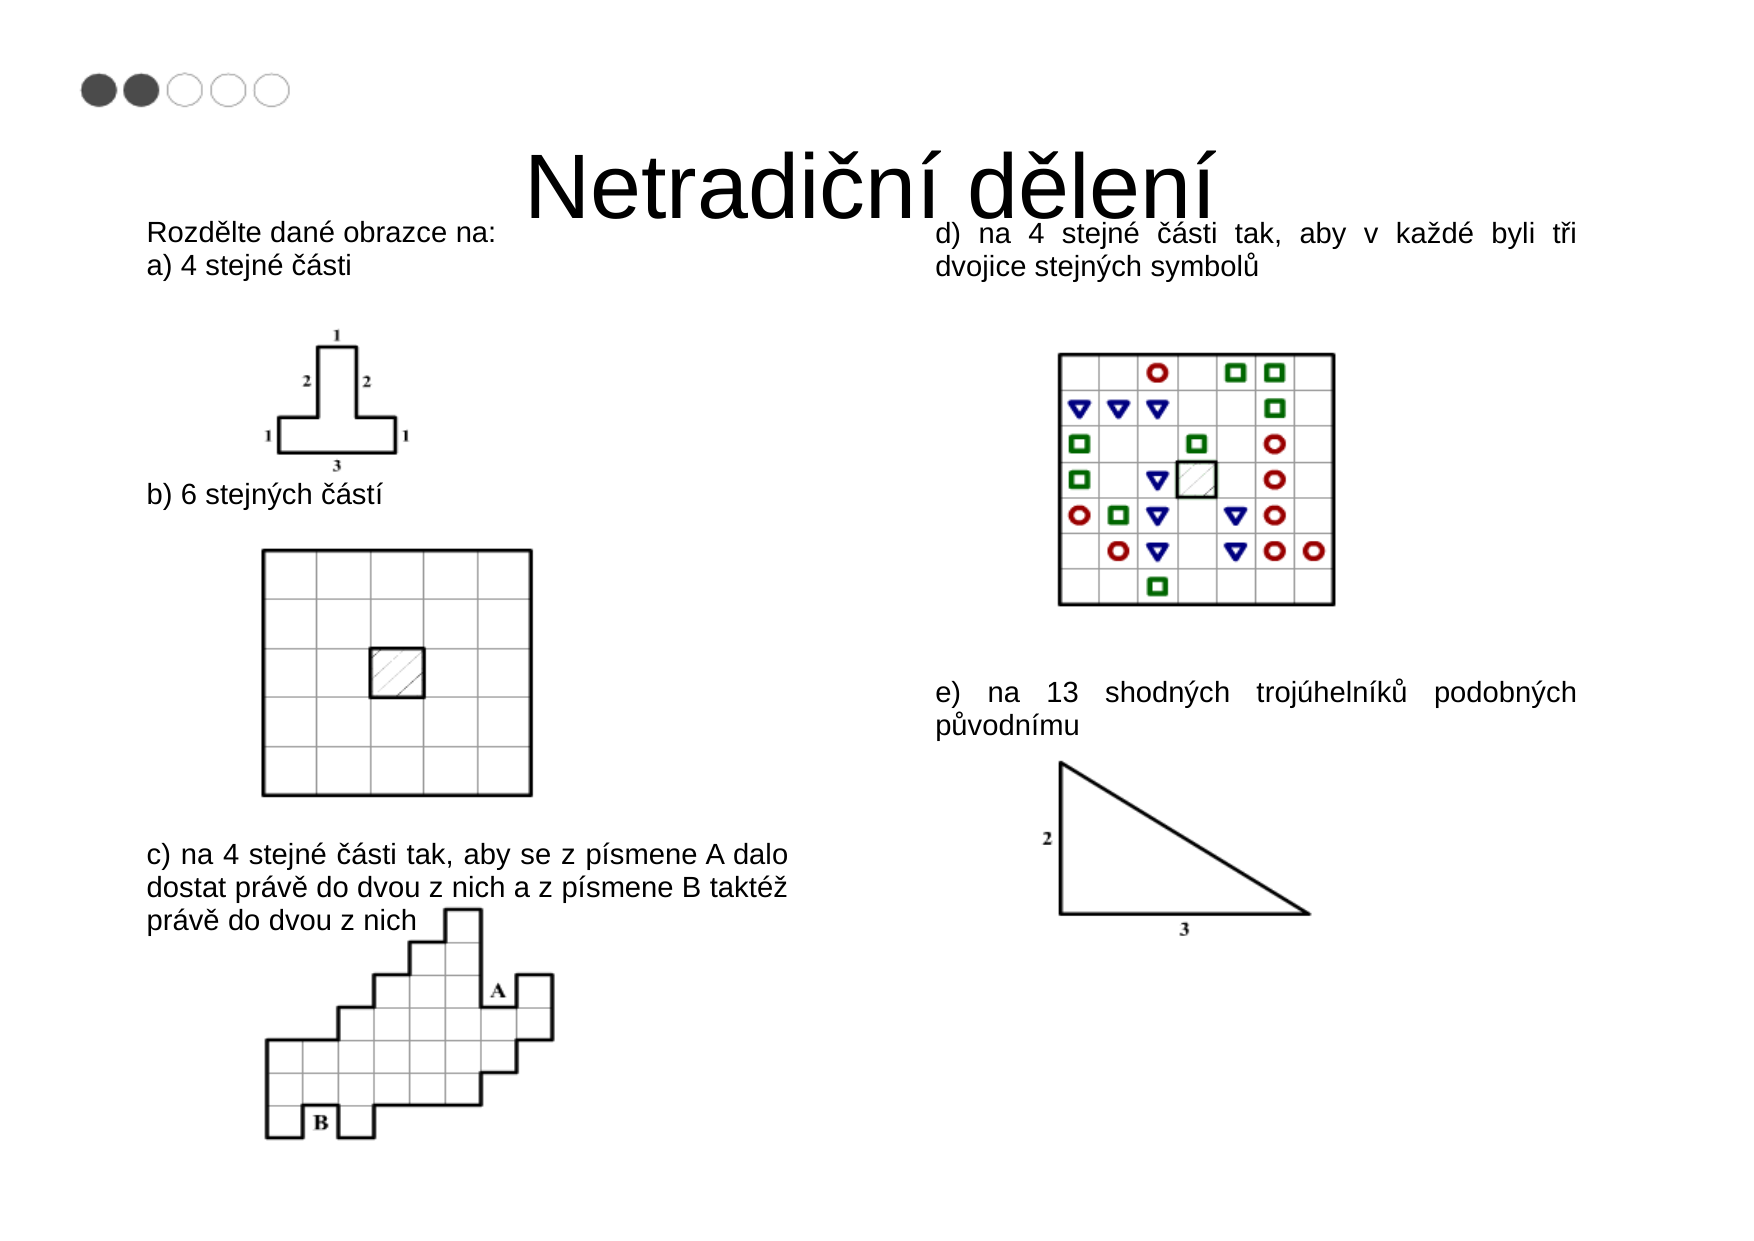

# Netradiční dělení
d) na 4 stejné části tak, aby v každé byli tři dvojice stejných symbolů
e) na 13 shodných trojúhelníků podobných původnímu
Rozdělte dané obrazce na:
a) 4 stejné části
b) 6 stejných částí
c) na 4 stejné části tak, aby se z písmene A dalo dostat právě do dvou z nich a z písmene B taktéž právě do dvou z nich